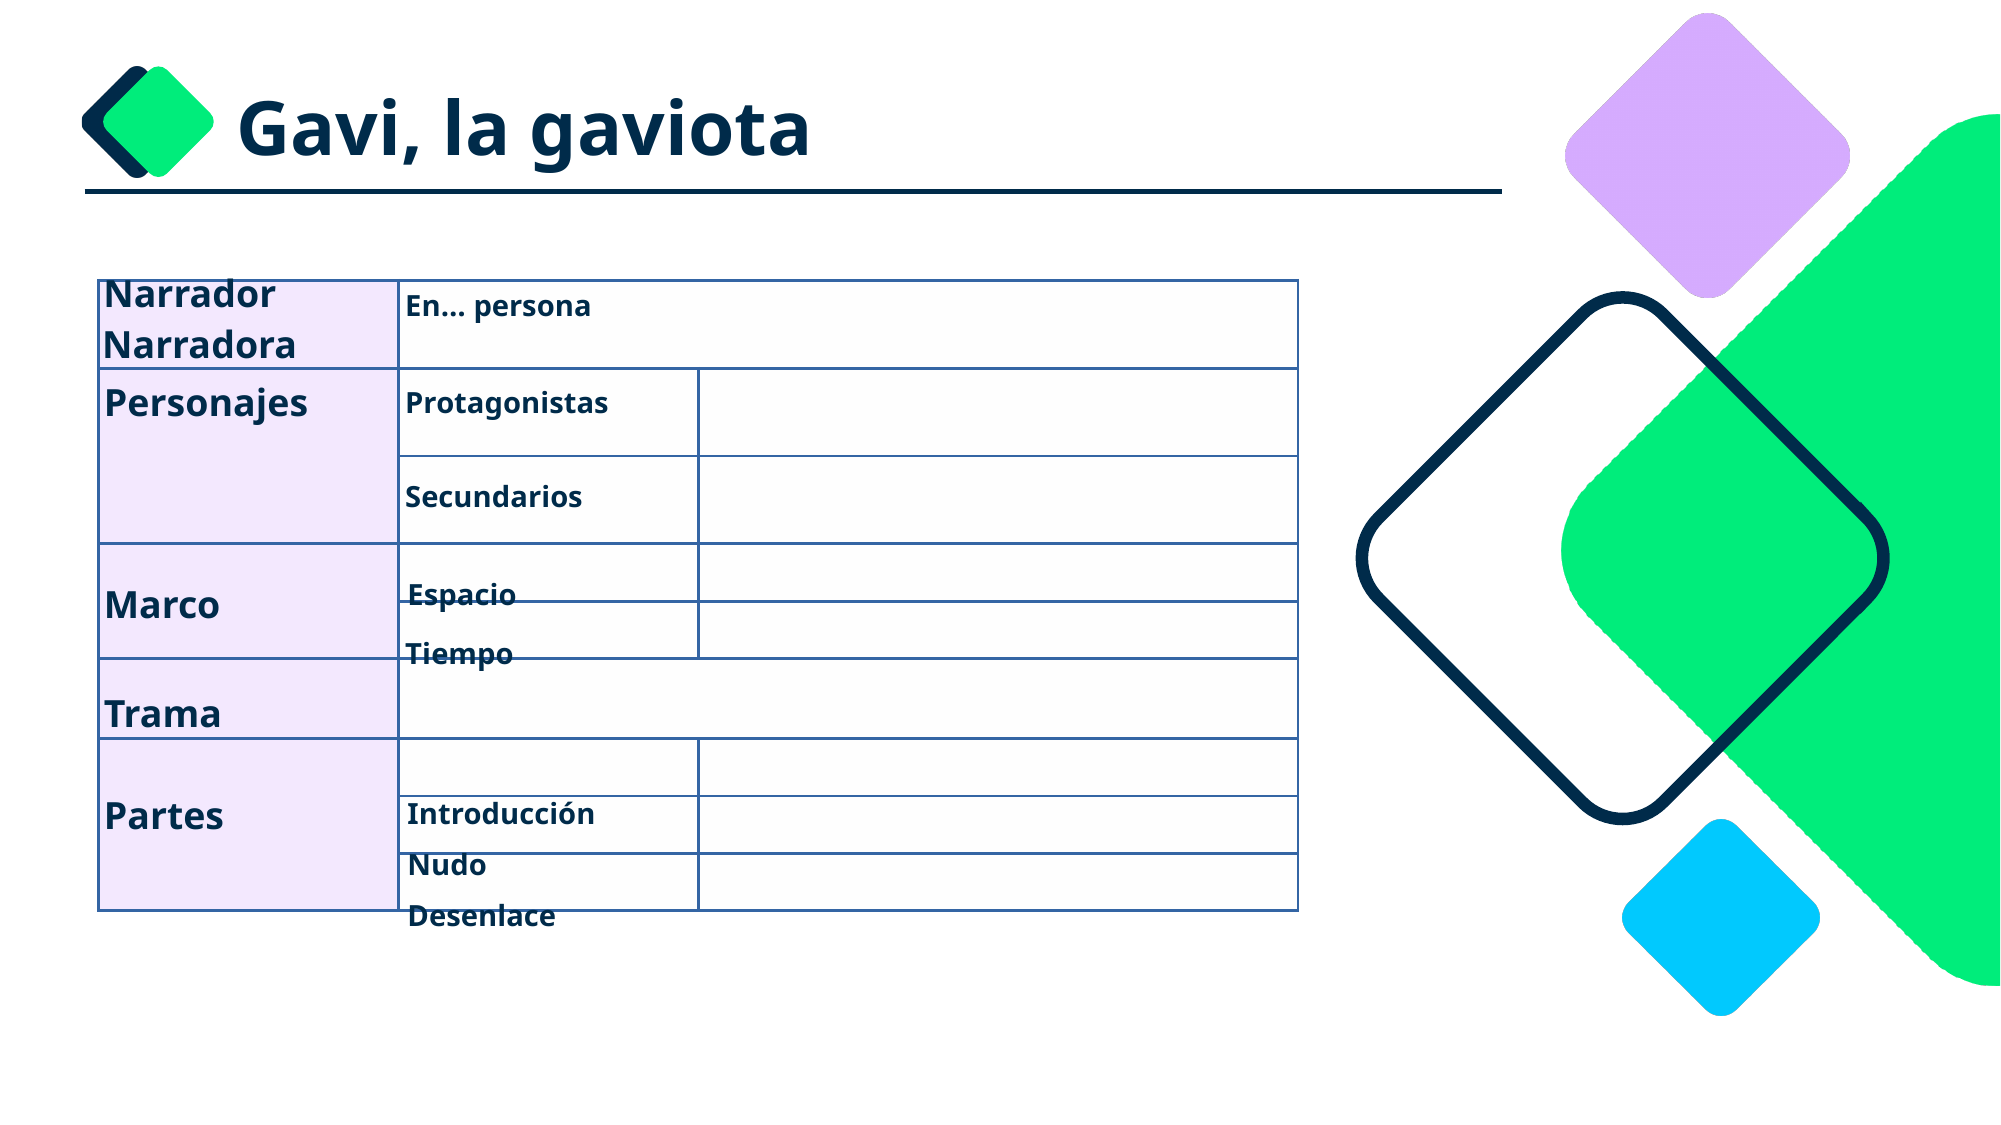

# Gavi, la gaviota
Narrador
 Narradora
| | | |
| --- | --- | --- |
| | | |
| | | |
| | | |
| | | |
| | | |
| | | |
| | | |
| | | |
En… persona
Personajes
Protagonistas
Secundarios
Espacio
Marco
Tiempo
Trama
Introducción
Partes
Nudo
Desenlace